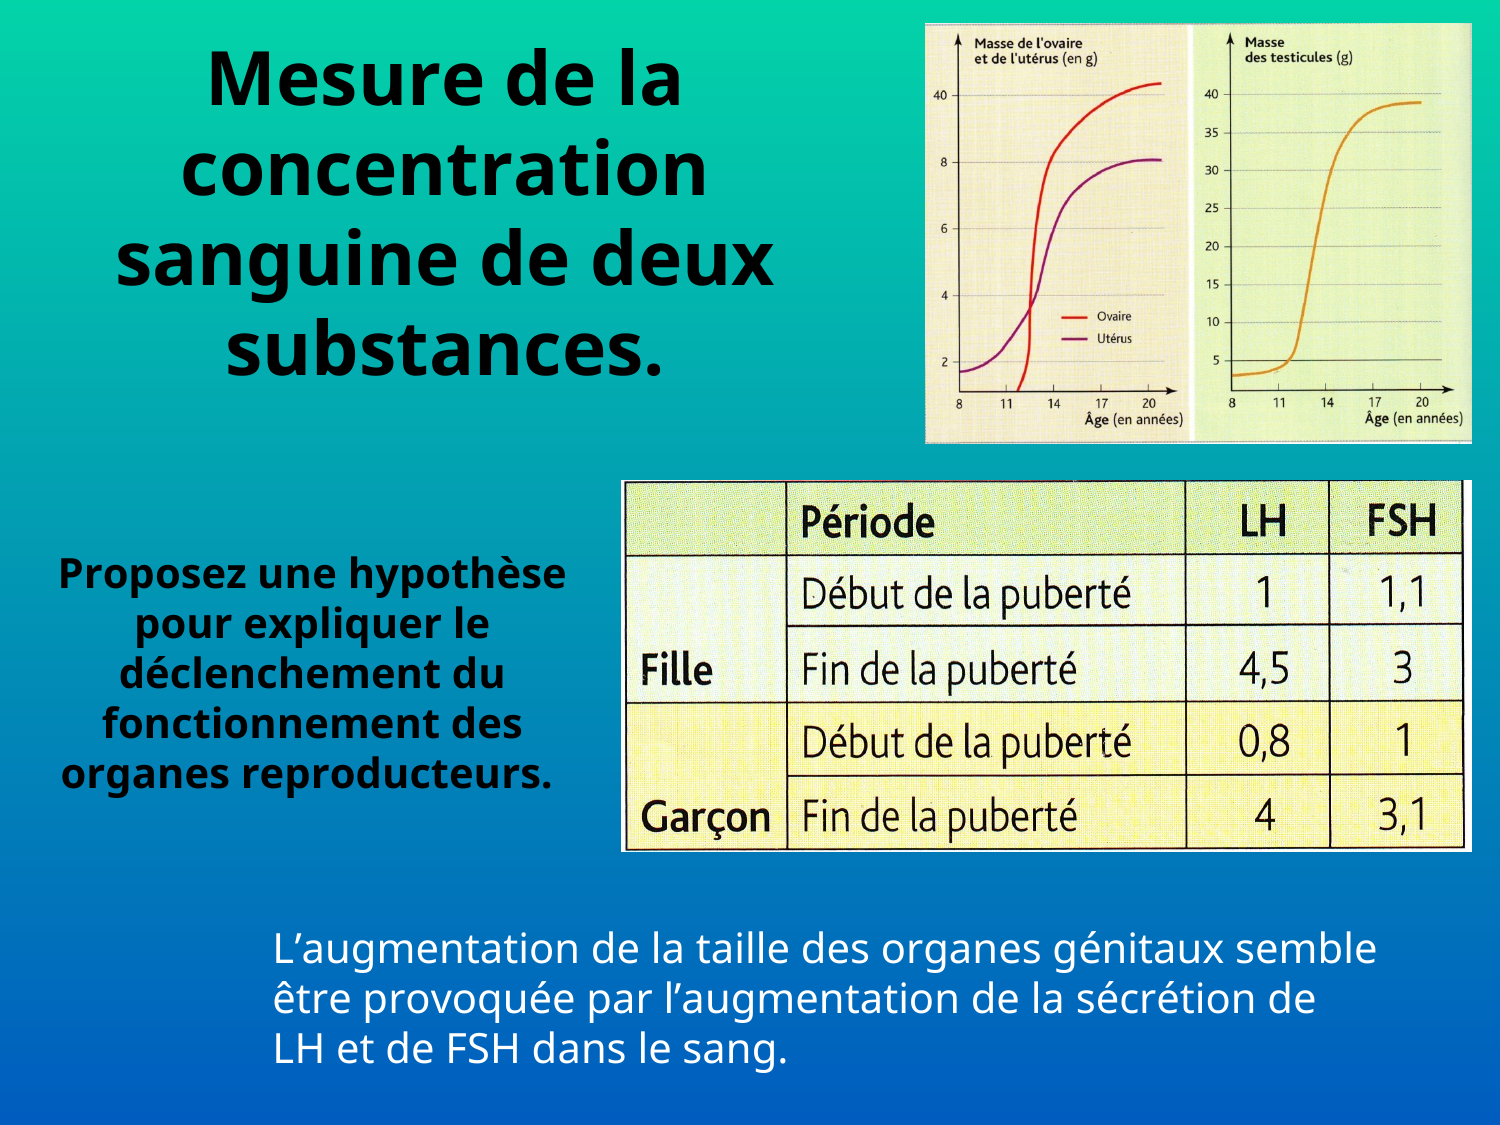

# Mesure de la concentration sanguine de deux substances.
Proposez une hypothèse pour expliquer le déclenchement du fonctionnement des organes reproducteurs.
L’augmentation de la taille des organes génitaux semble être provoquée par l’augmentation de la sécrétion de LH et de FSH dans le sang.